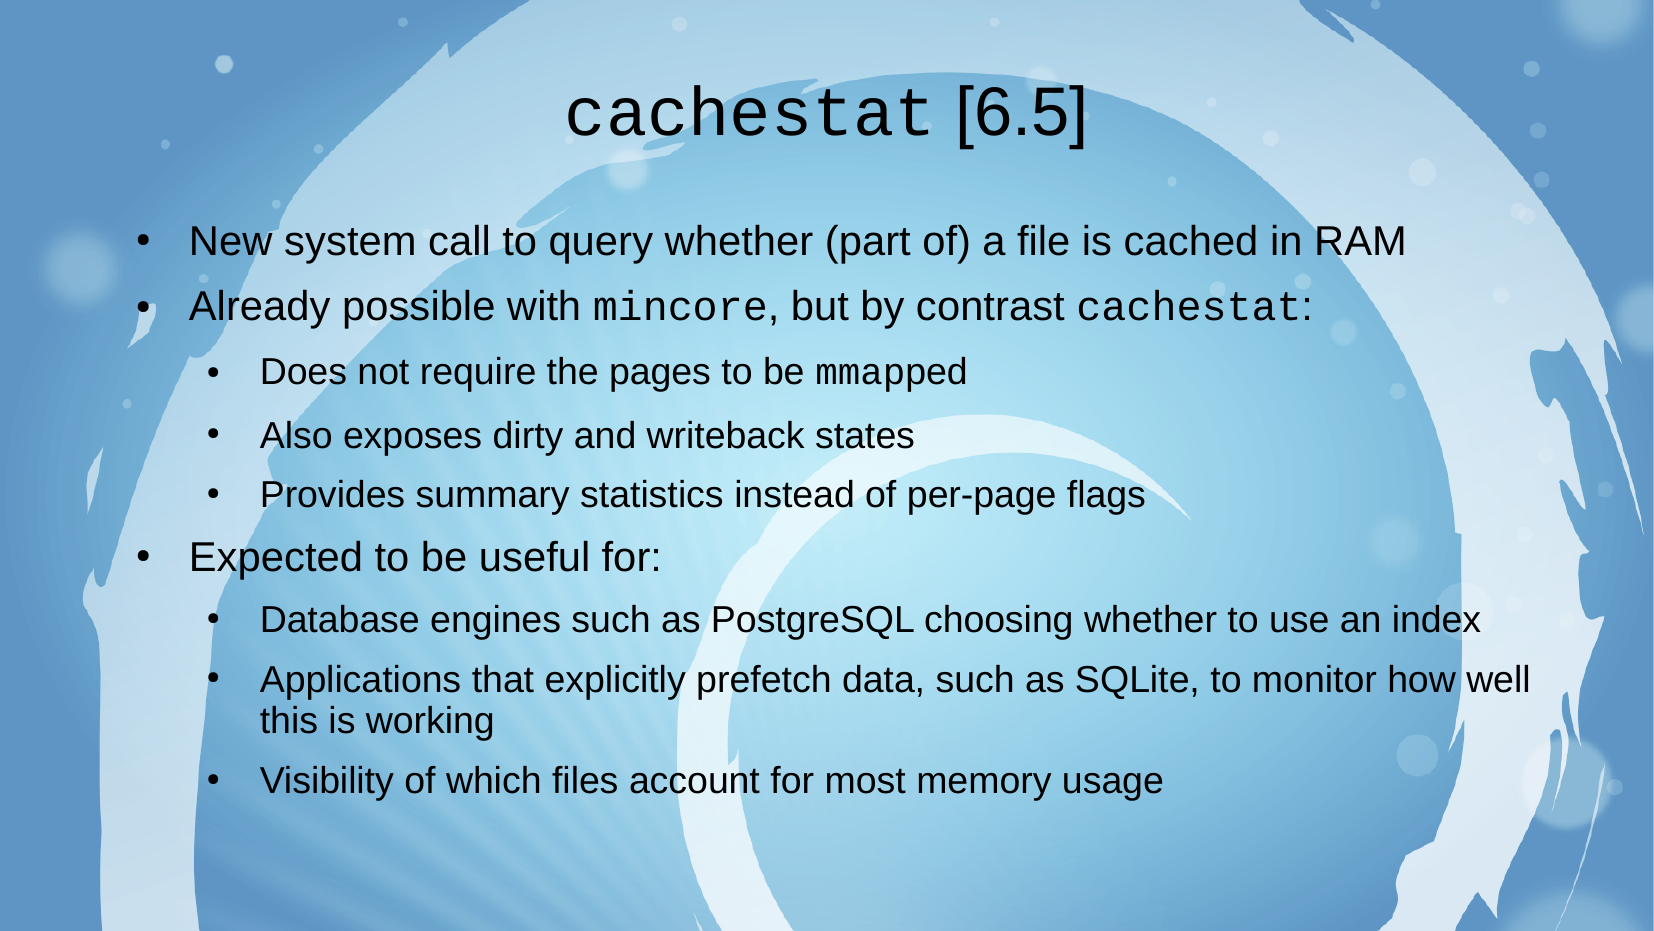

# cachestat [6.5]
New system call to query whether (part of) a file is cached in RAM
Already possible with mincore, but by contrast cachestat:
Does not require the pages to be mmapped
Also exposes dirty and writeback states
Provides summary statistics instead of per-page flags
Expected to be useful for:
Database engines such as PostgreSQL choosing whether to use an index
Applications that explicitly prefetch data, such as SQLite, to monitor how well this is working
Visibility of which files account for most memory usage